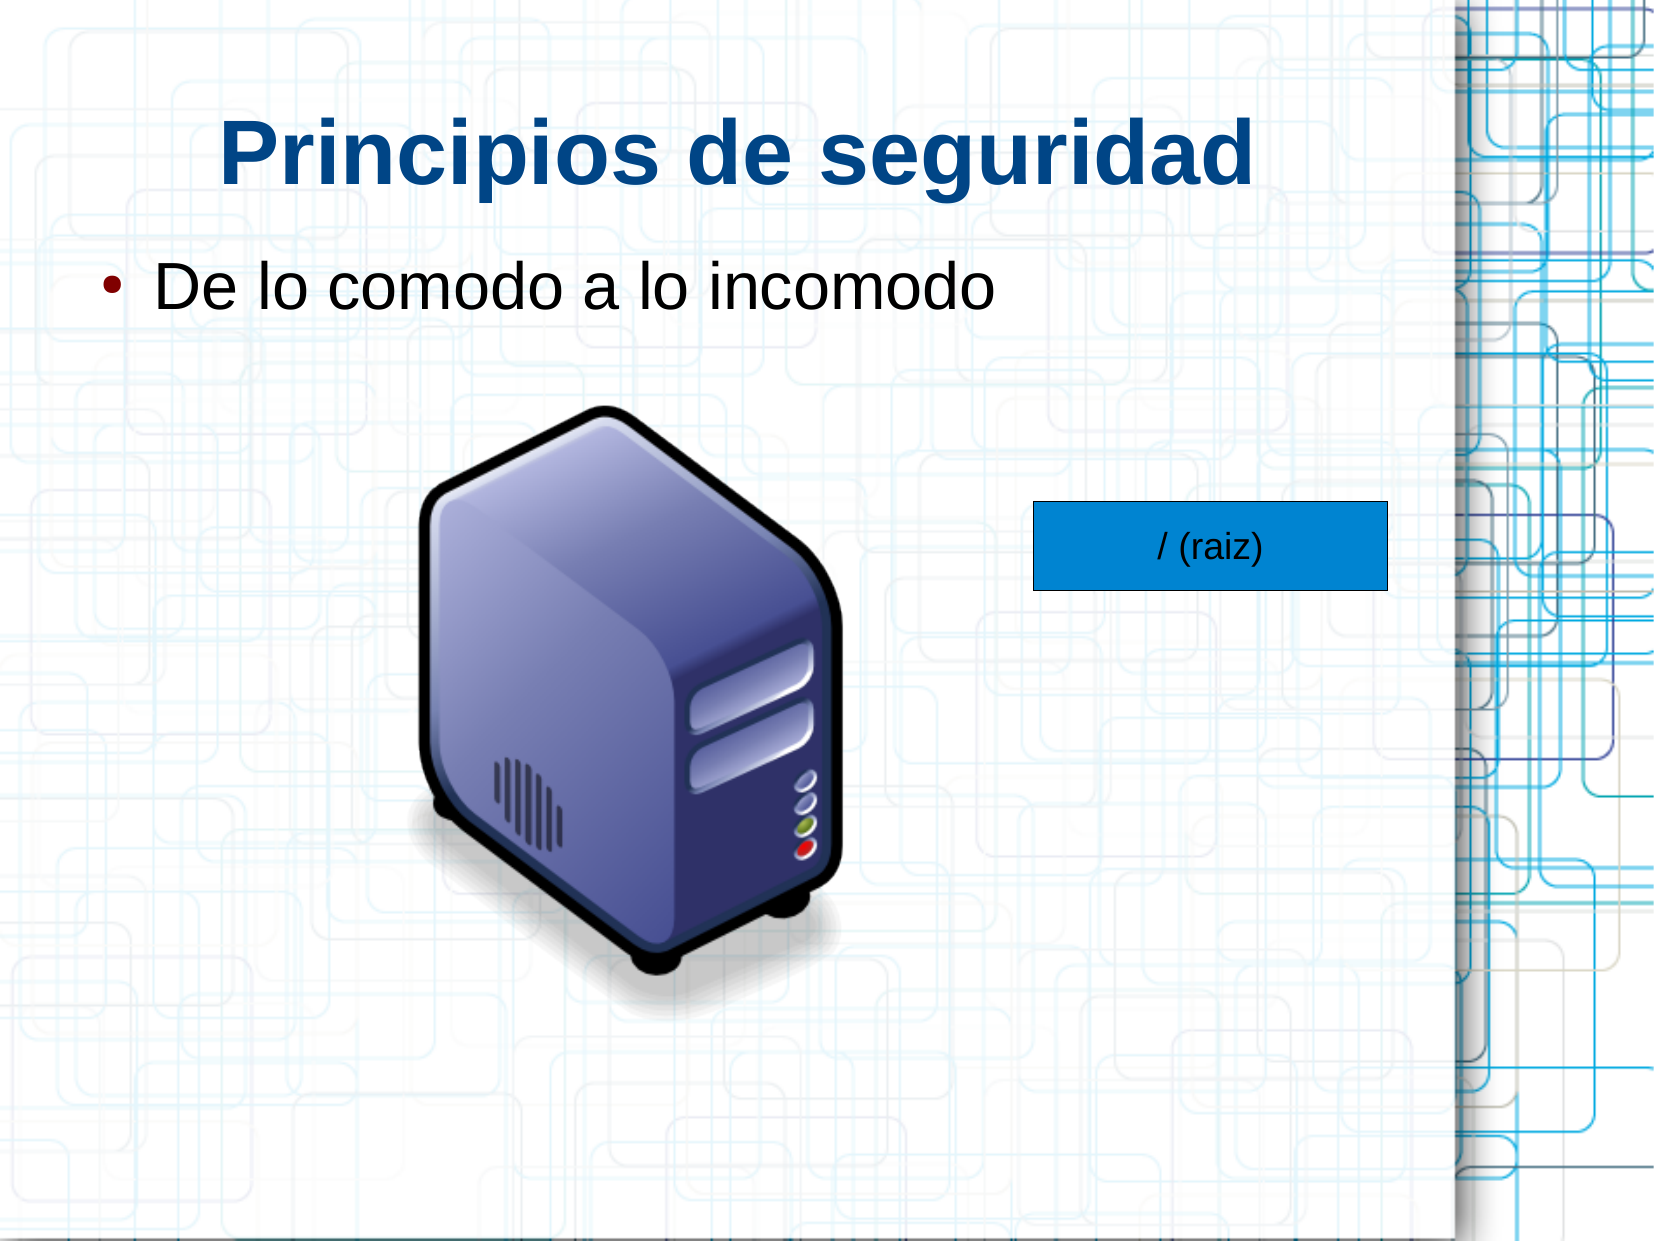

# Principios de seguridad
De lo comodo a lo incomodo
/ (raiz)